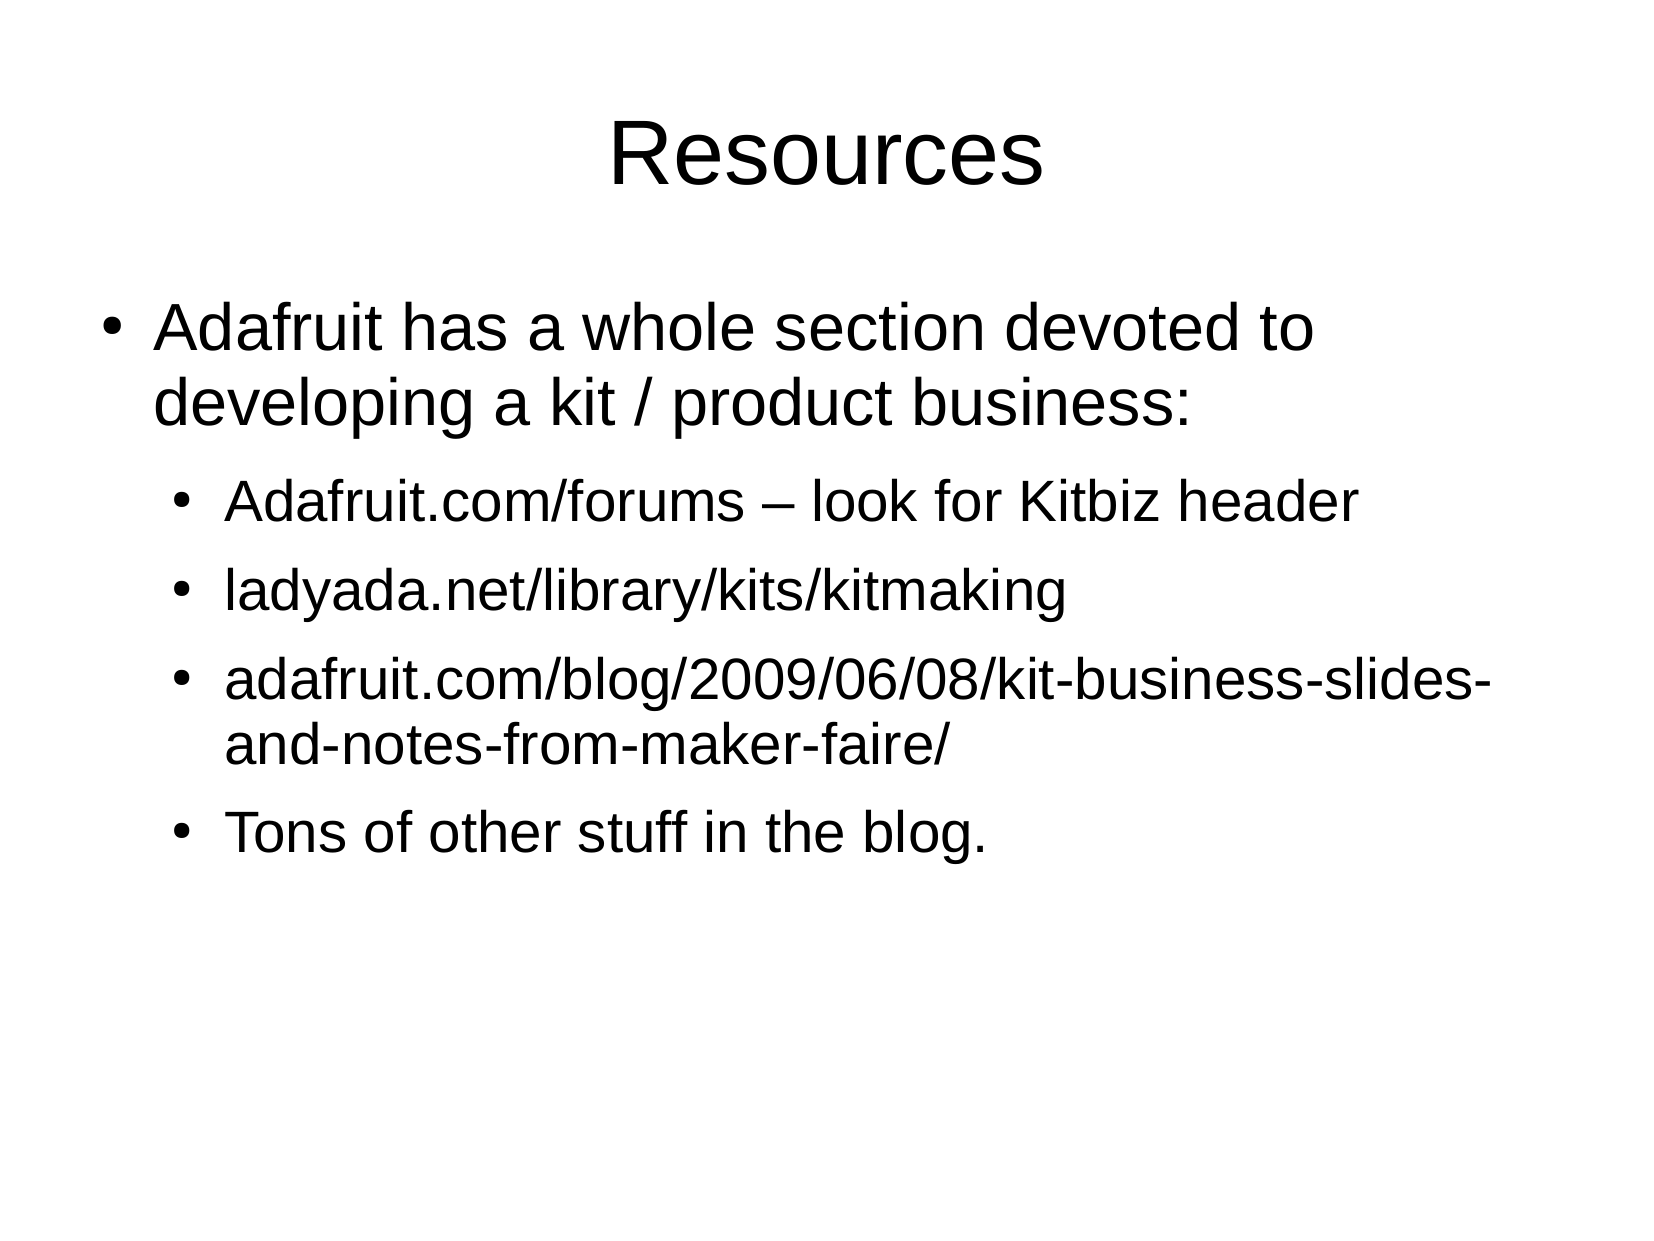

# Resources
Adafruit has a whole section devoted to developing a kit / product business:
Adafruit.com/forums – look for Kitbiz header
ladyada.net/library/kits/kitmaking
adafruit.com/blog/2009/06/08/kit-business-slides-and-notes-from-maker-faire/
Tons of other stuff in the blog.